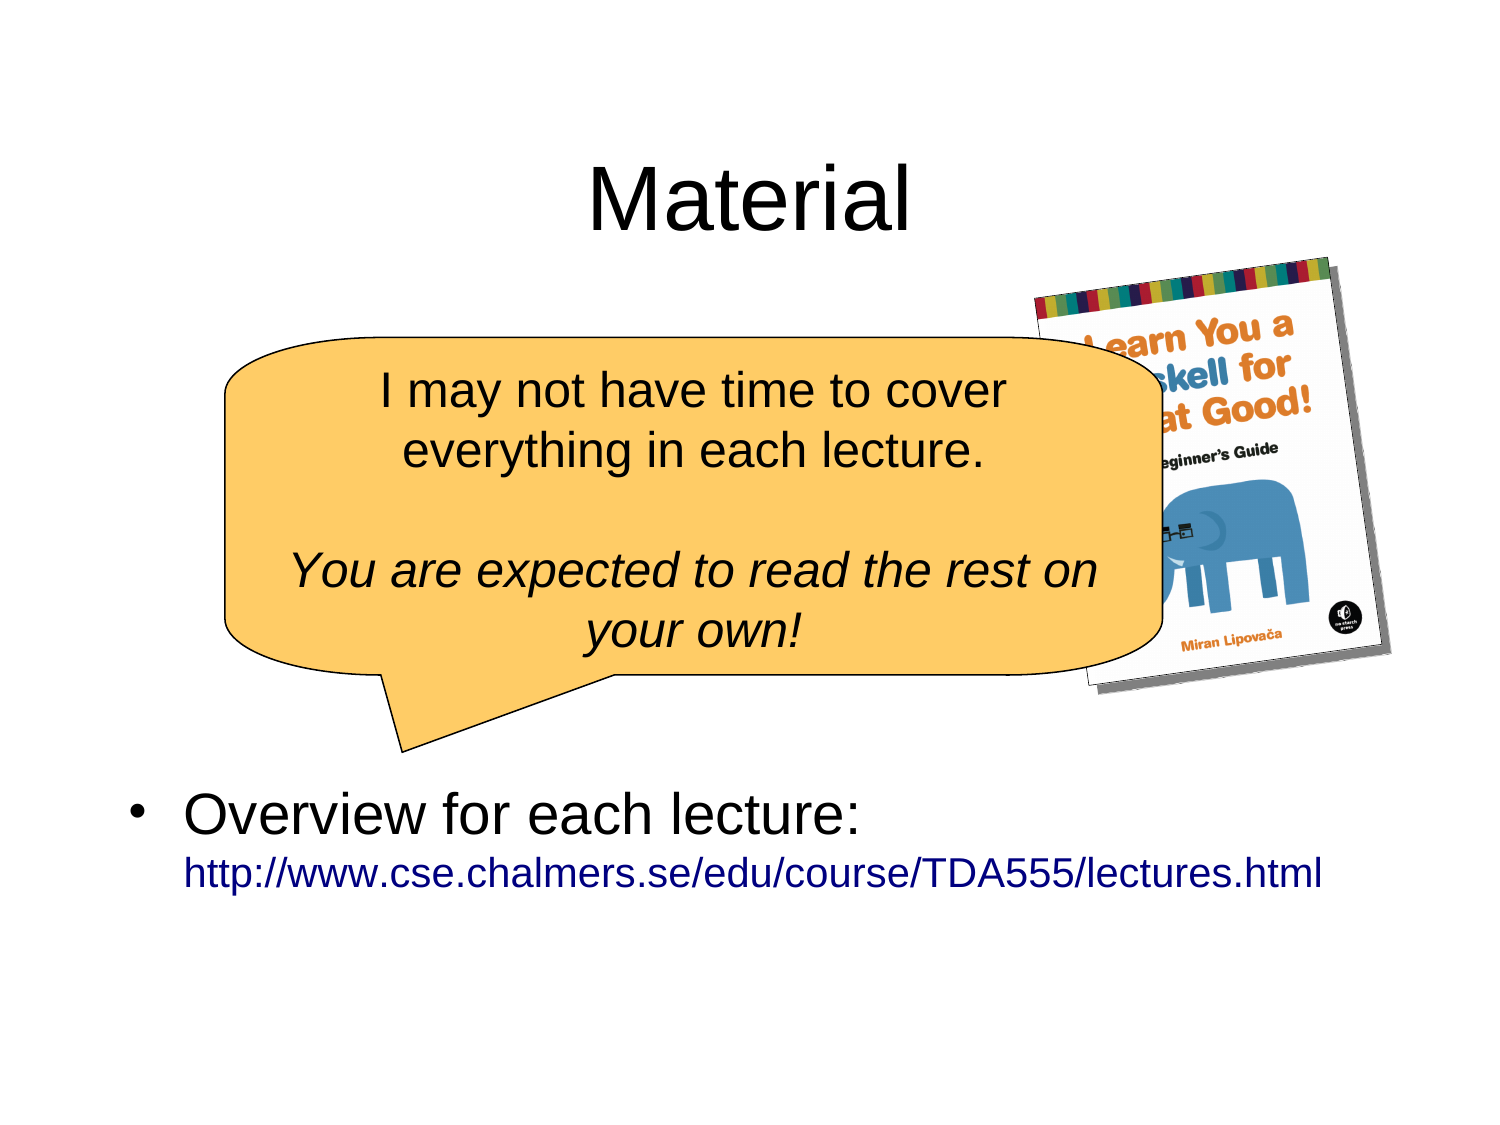

# Material
Overview for each lecture:
http://www.cse.chalmers.se/edu/course/TDA555/lectures.html
I may not have time to cover everything in each lecture.
You are expected to read the rest on your own!